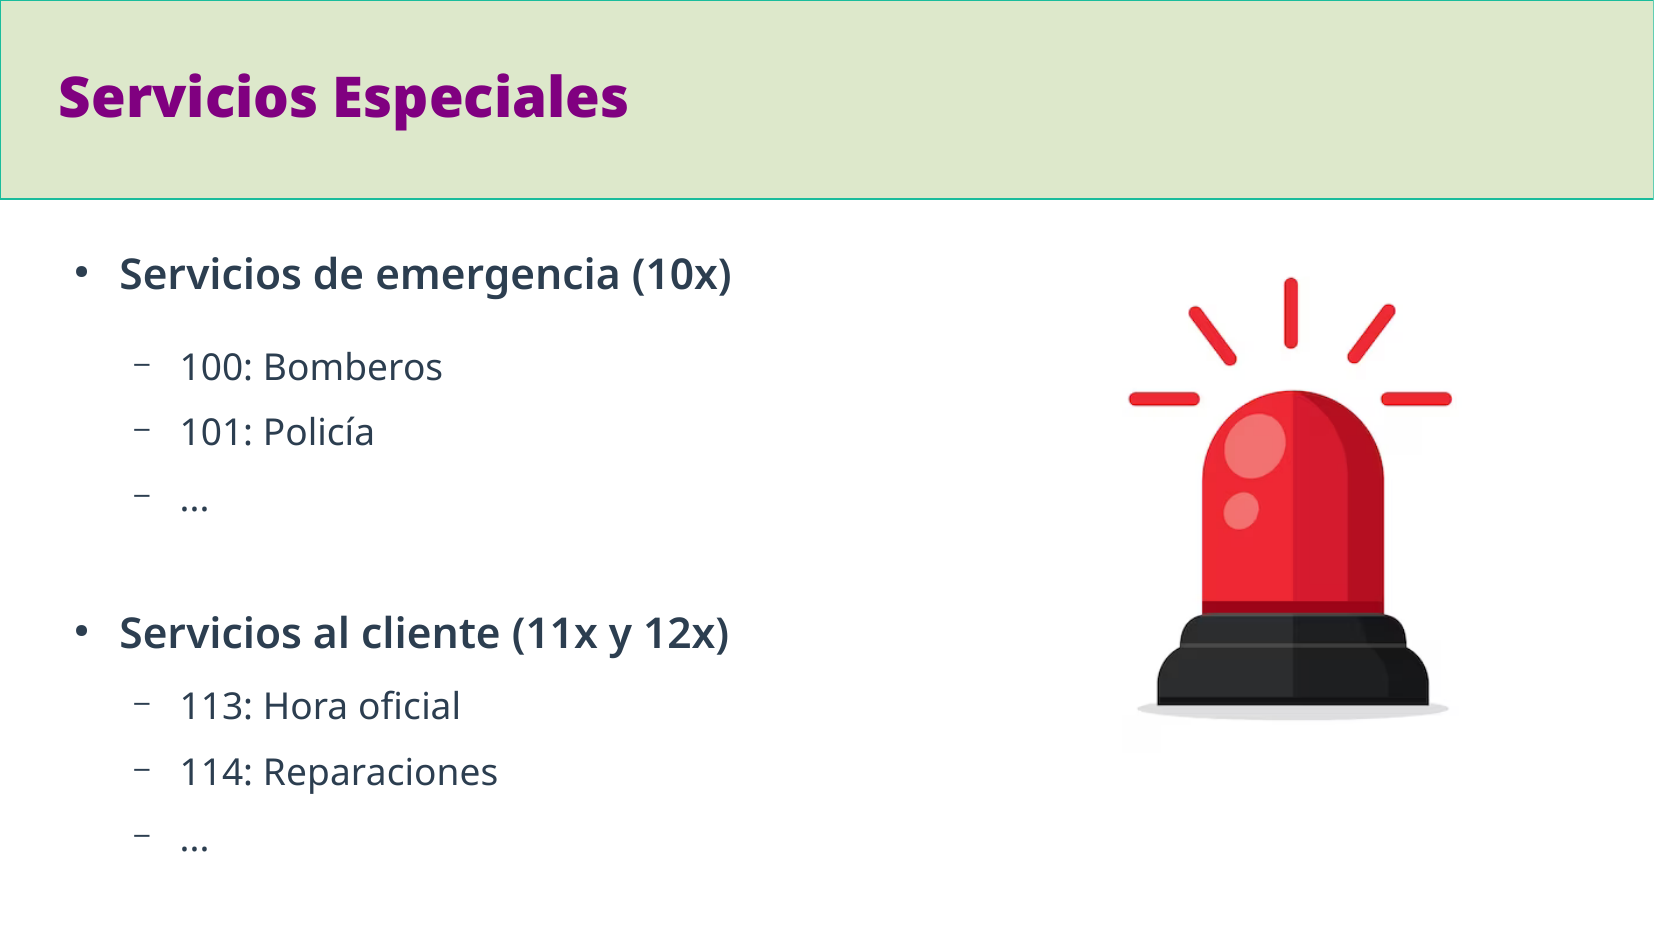

# Servicios Especiales
Servicios de emergencia (10x)
100: Bomberos
101: Policía
...
Servicios al cliente (11x y 12x)
113: Hora oficial
114: Reparaciones
...